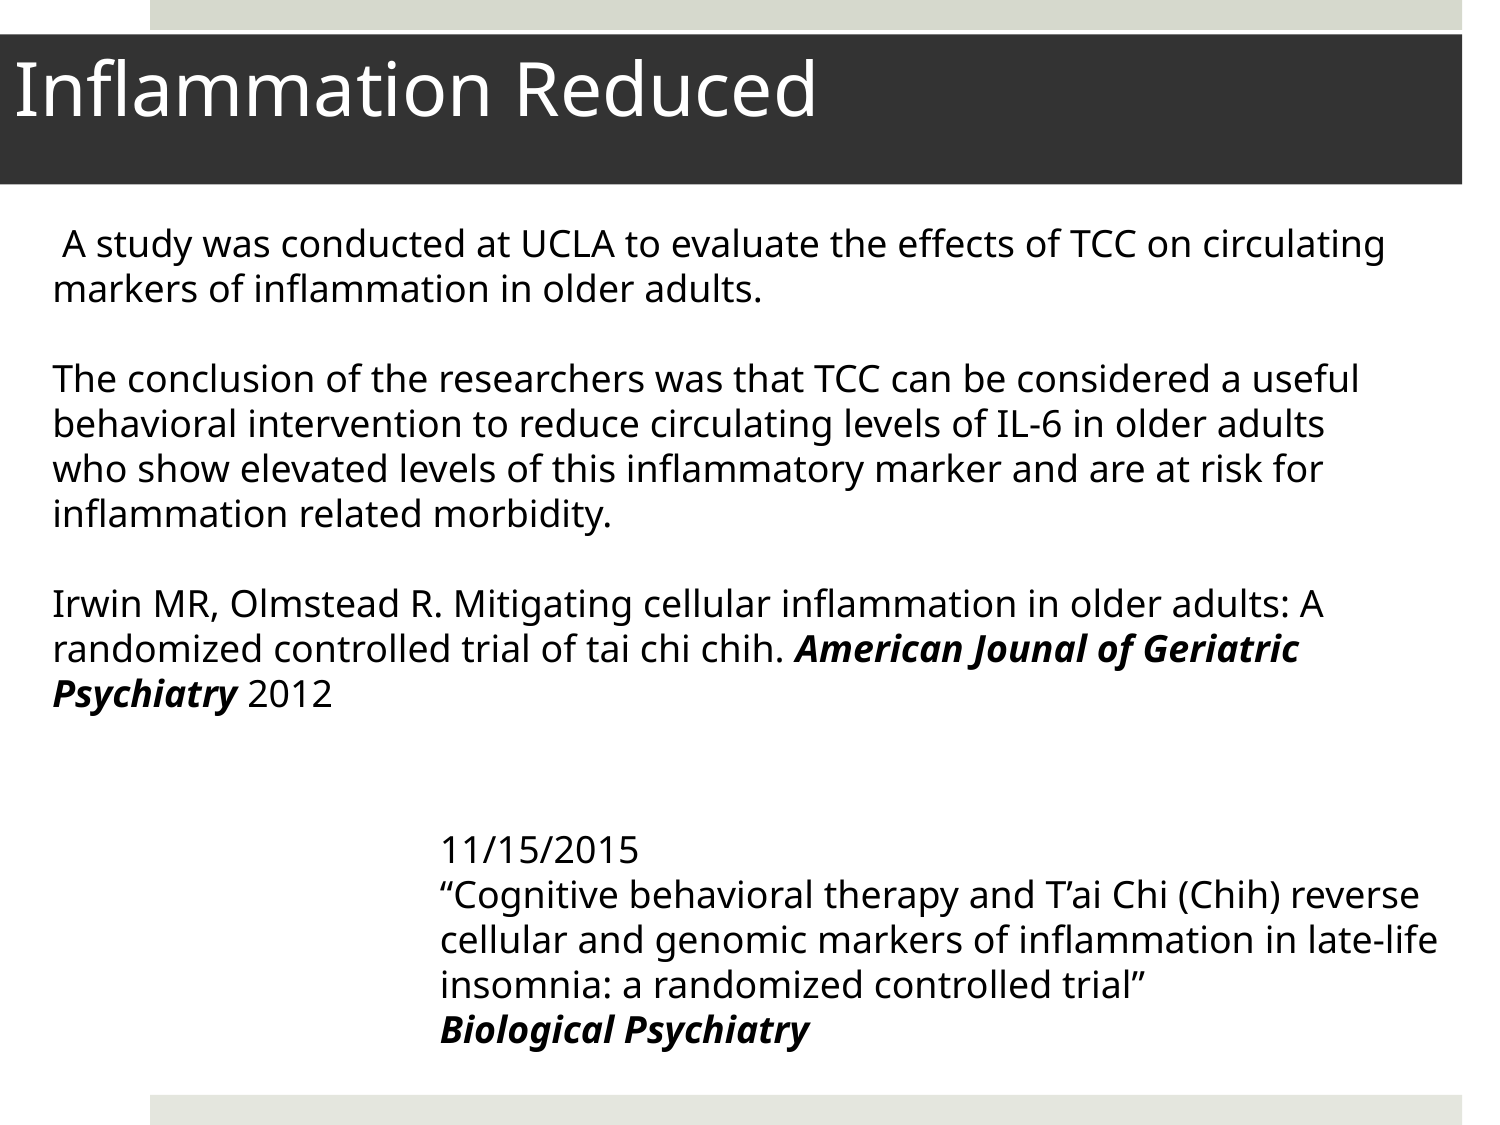

# Inflammation Reduced
 A study was conducted at UCLA to evaluate the effects of TCC on circulating markers of inflammation in older adults.
The conclusion of the researchers was that TCC can be considered a useful behavioral intervention to reduce circulating levels of IL-6 in older adults who show elevated levels of this inflammatory marker and are at risk for inflammation related morbidity.
Irwin MR, Olmstead R. Mitigating cellular inflammation in older adults: A
randomized controlled trial of tai chi chih. American Jounal of Geriatric Psychiatry 2012
11/15/2015
“Cognitive behavioral therapy and T’ai Chi (Chih) reverse cellular and genomic markers of inflammation in late-life insomnia: a randomized controlled trial”
Biological Psychiatry